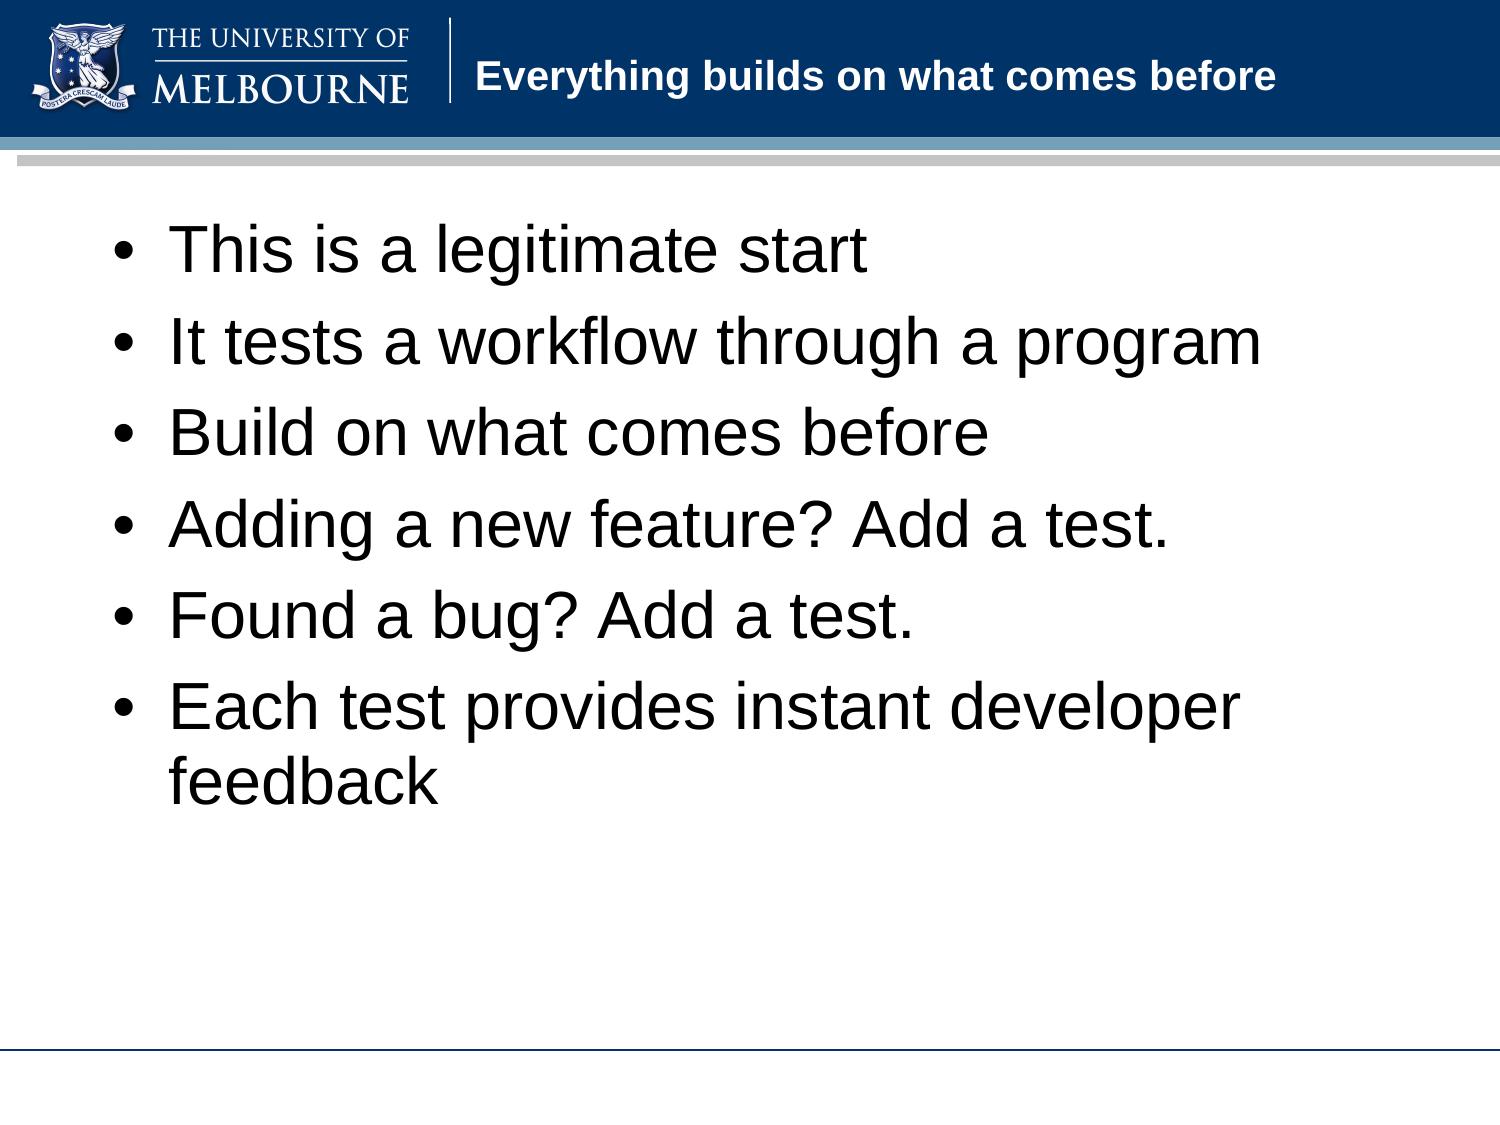

# Everything builds on what comes before
This is a legitimate start
It tests a workflow through a program
Build on what comes before
Adding a new feature? Add a test.
Found a bug? Add a test.
Each test provides instant developer feedback